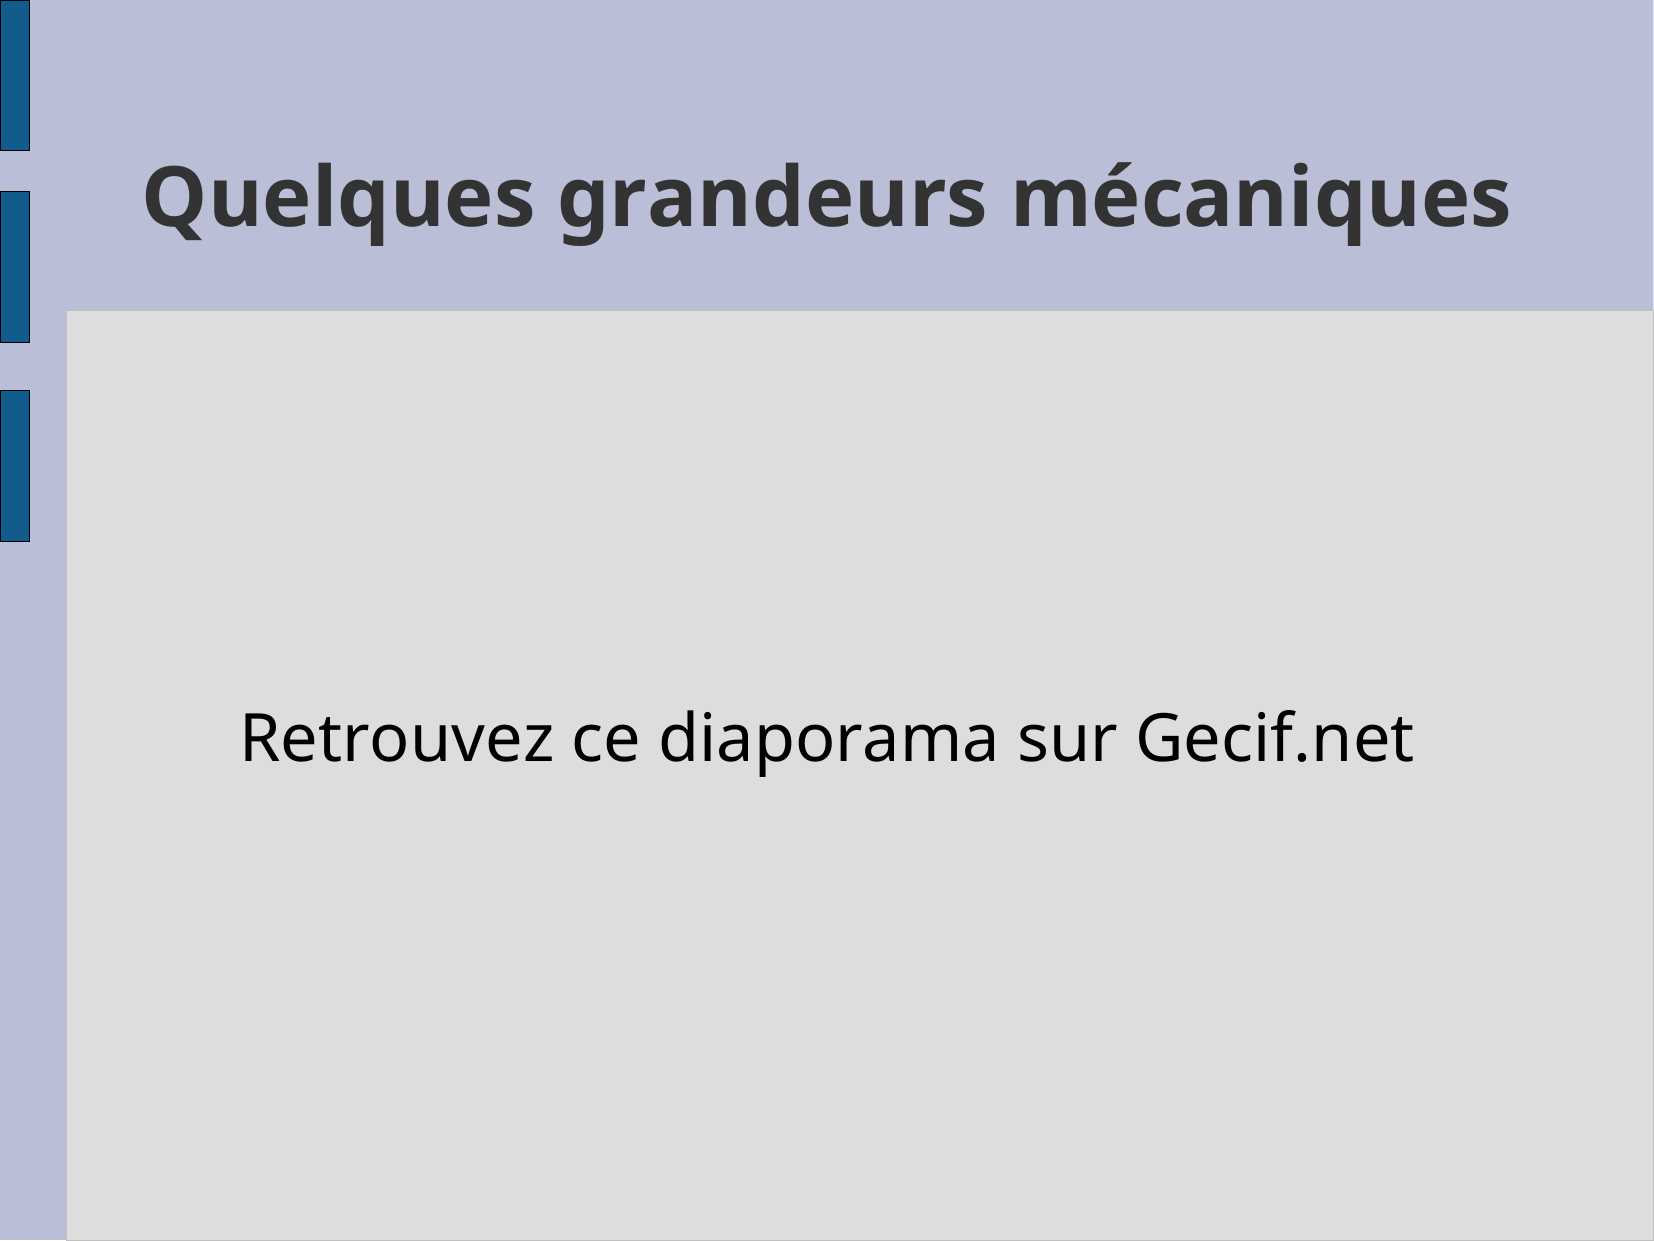

# Quelques grandeurs mécaniques
Retrouvez ce diaporama sur Gecif.net